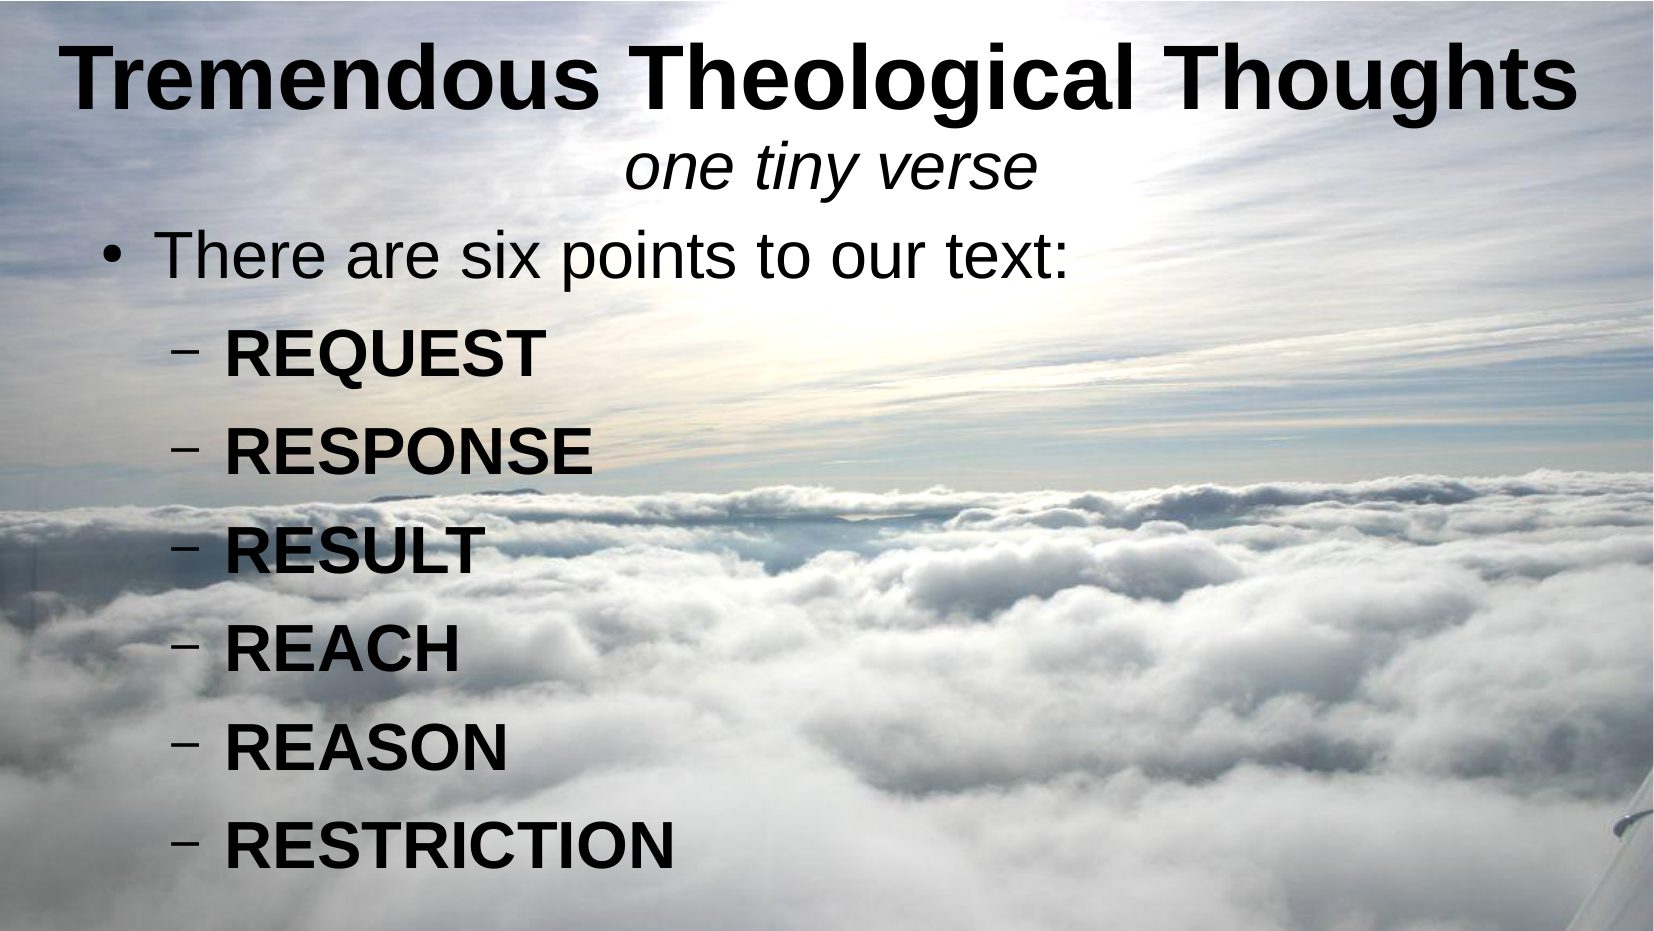

# Tremendous Theological Thoughts one tiny verse
There are six points to our text:
REQUEST
RESPONSE
RESULT
REACH
REASON
RESTRICTION